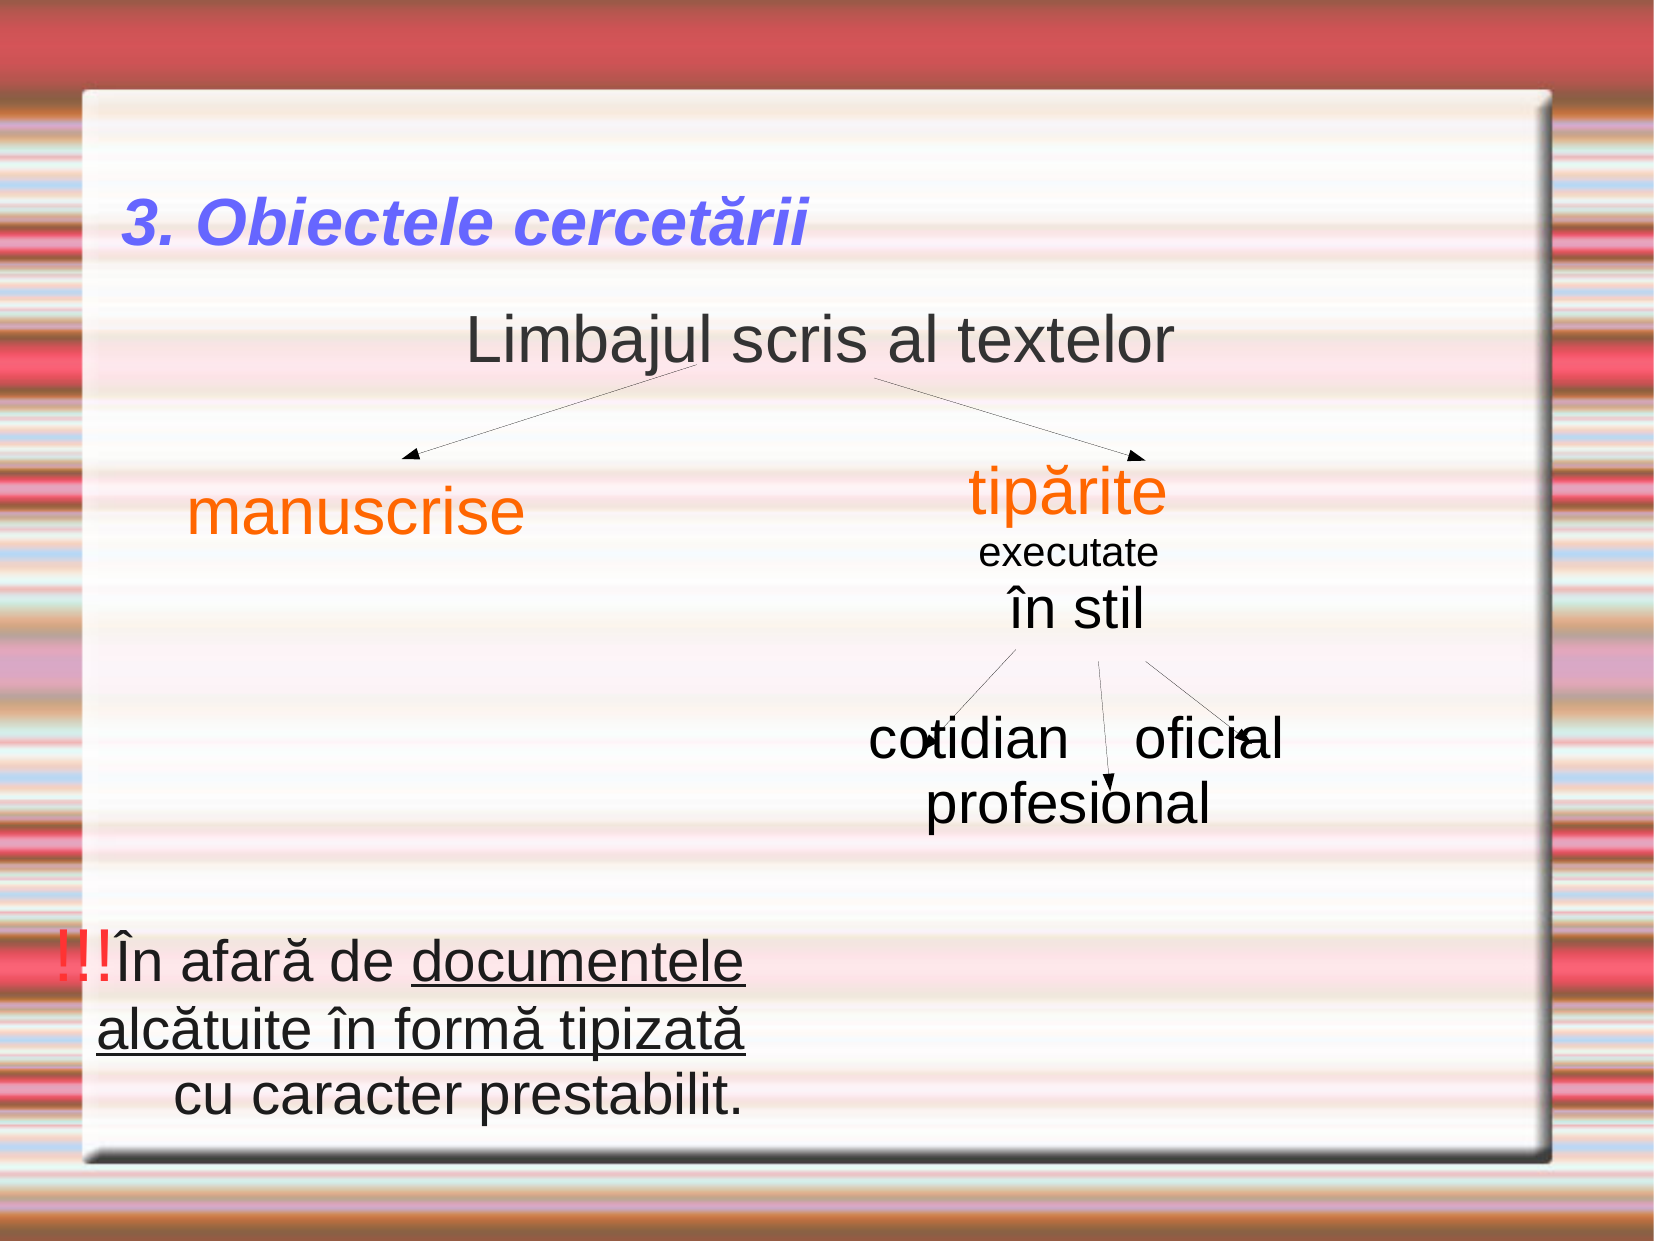

# 3. Obiectele cercetării
Limbajul scris al textelor
tipărite
executate
 în stil
 cotidian oficial profesional
manuscrise
 !!!În afară de documentele
alcătuite în formă tipizată
cu caracter prestabilit.